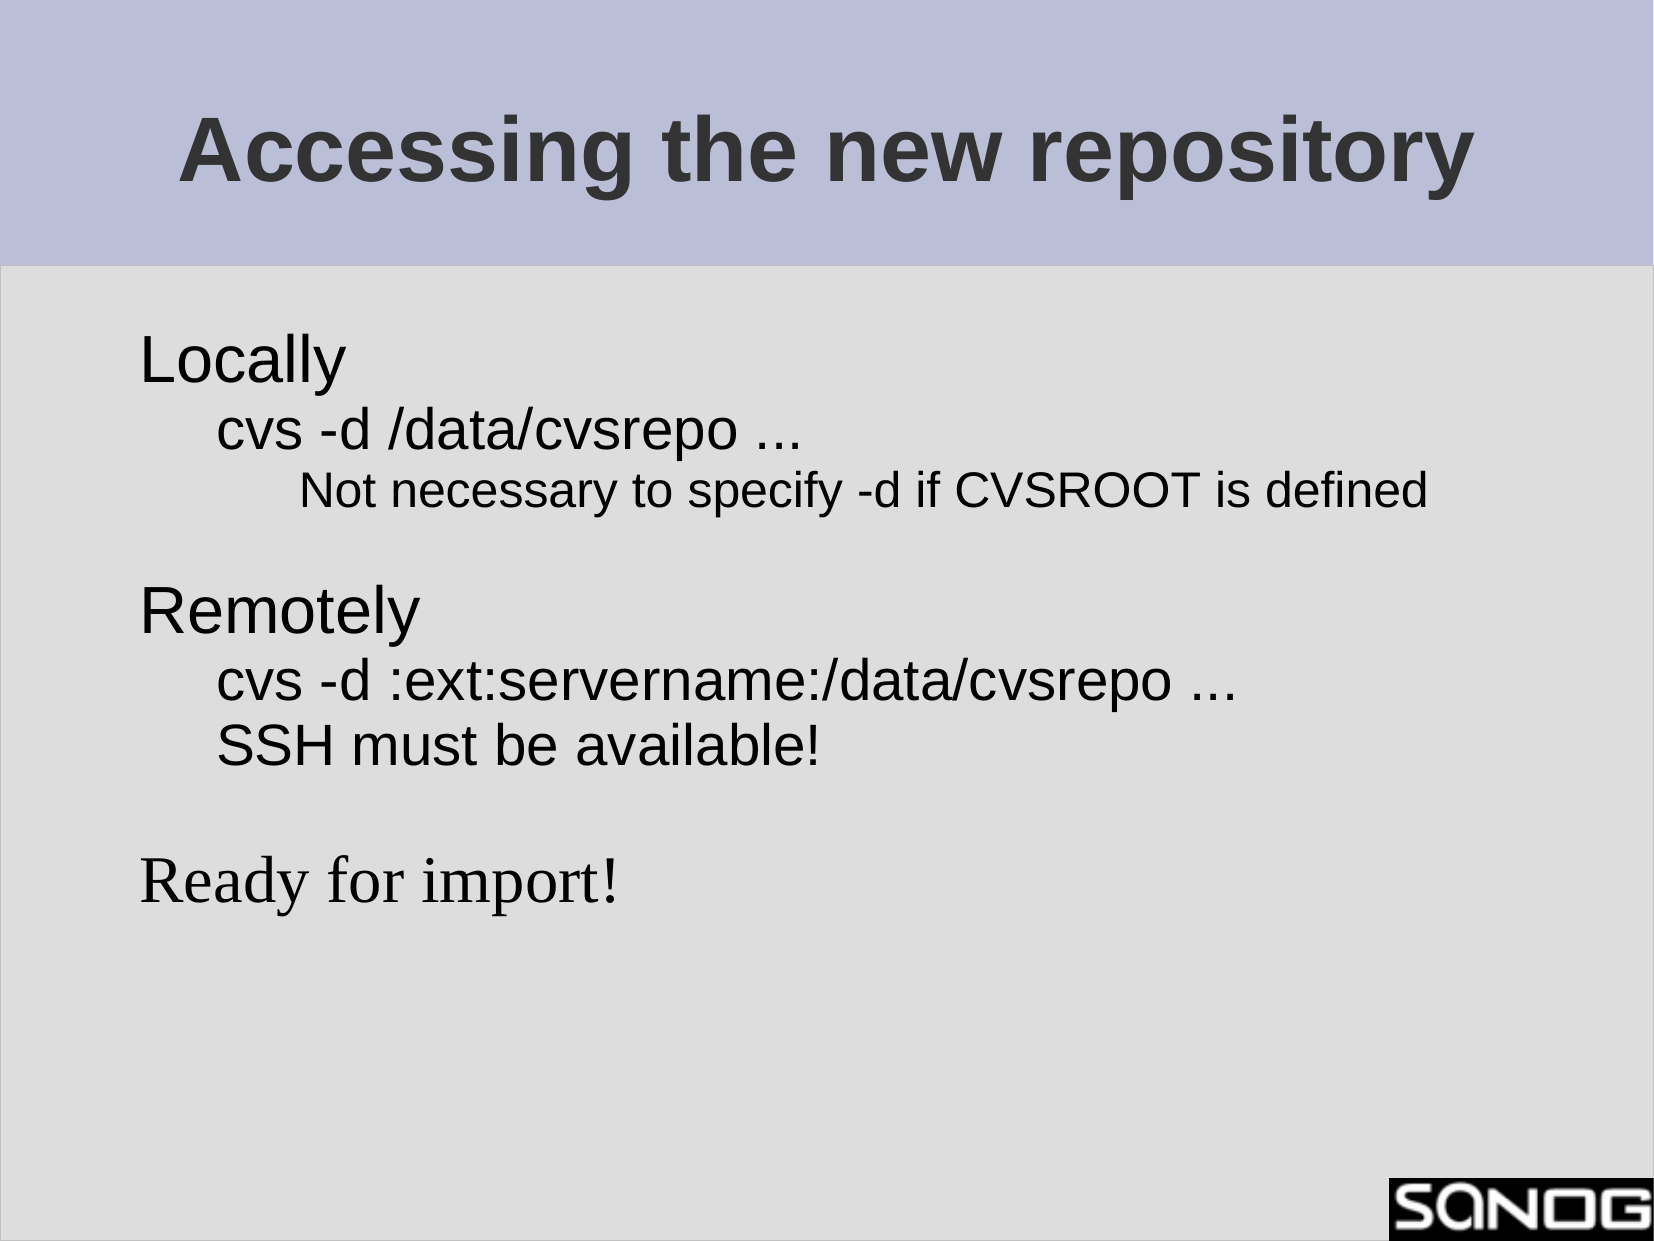

# Accessing the new repository
Locally
cvs -d /data/cvsrepo ...
Not necessary to specify -d if CVSROOT is defined
Remotely
cvs -d :ext:servername:/data/cvsrepo ...
SSH must be available!
Ready for import!